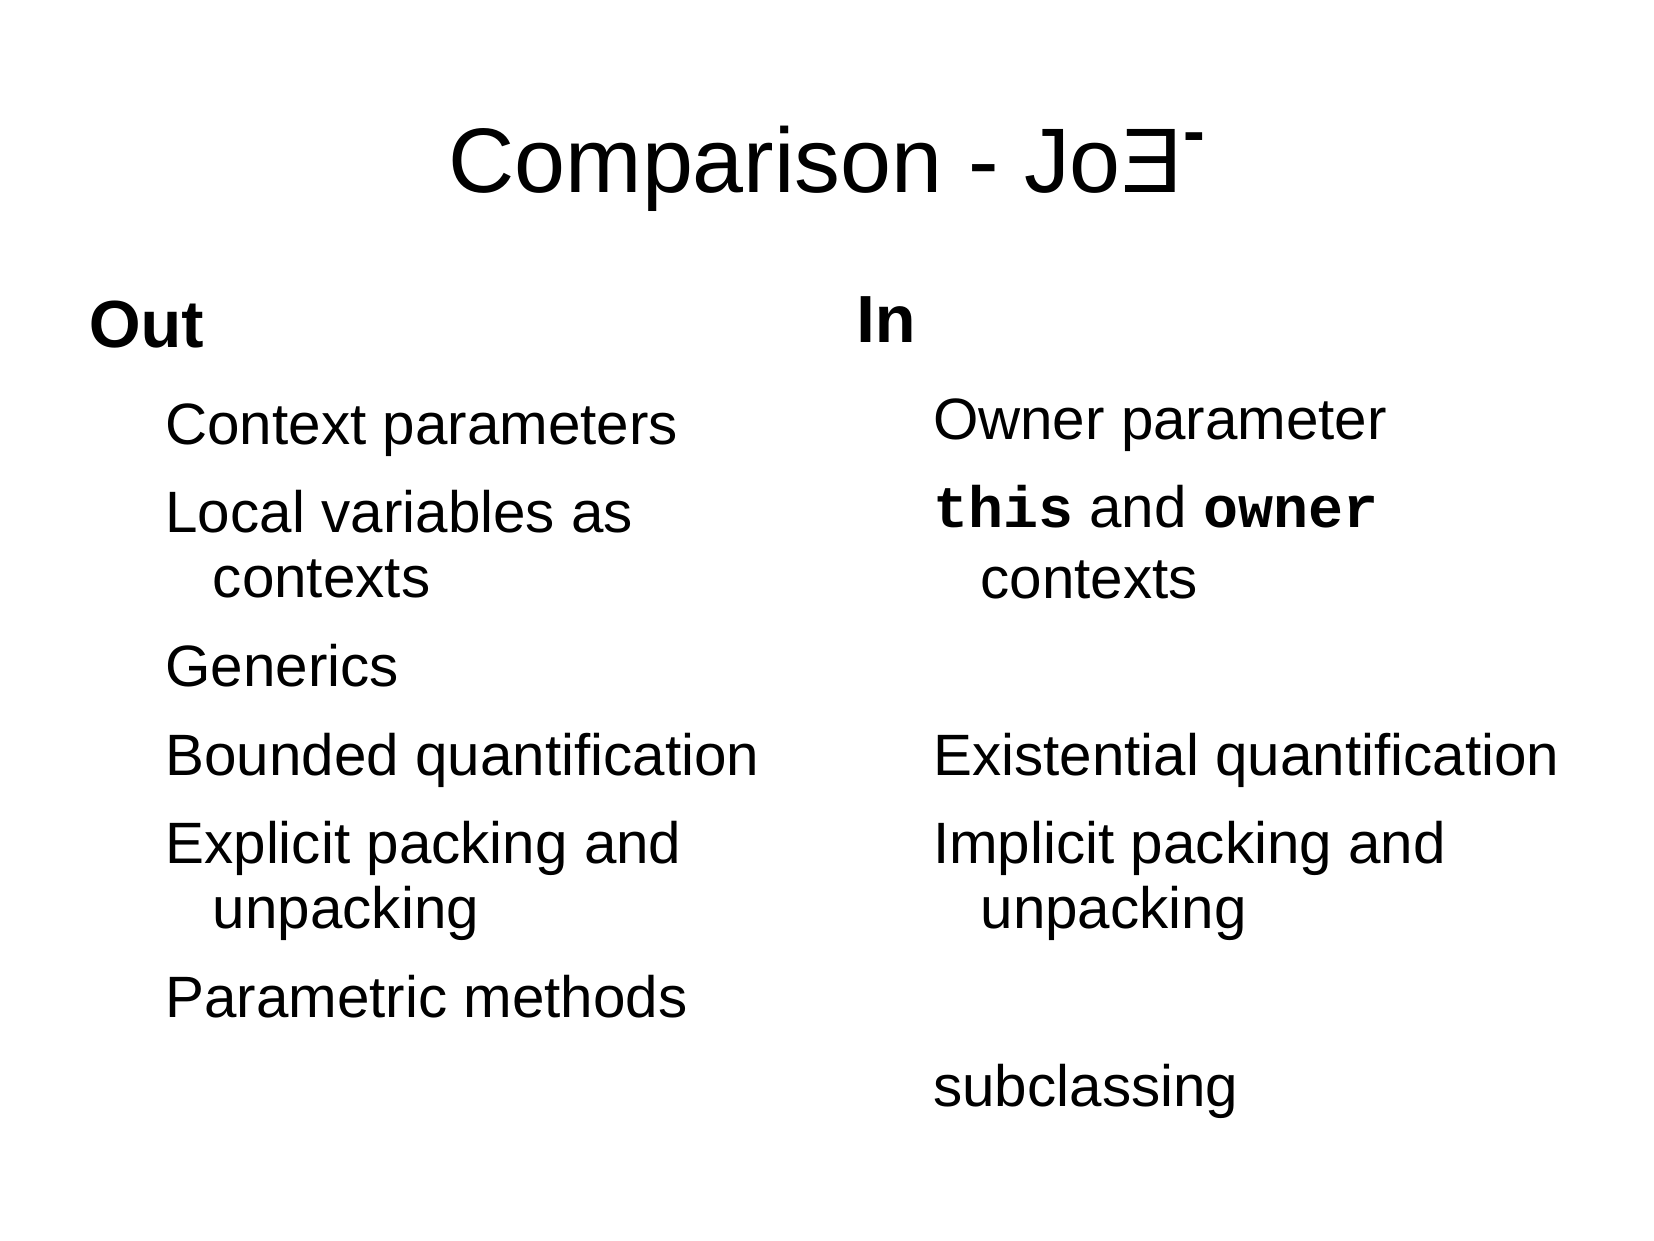

# Comparison - JoƎ-
In
Owner parameter
this and owner contexts
Existential quantification
Implicit packing and unpacking
subclassing
Out
Context parameters
Local variables as contexts
Generics
Bounded quantification
Explicit packing and unpacking
Parametric methods